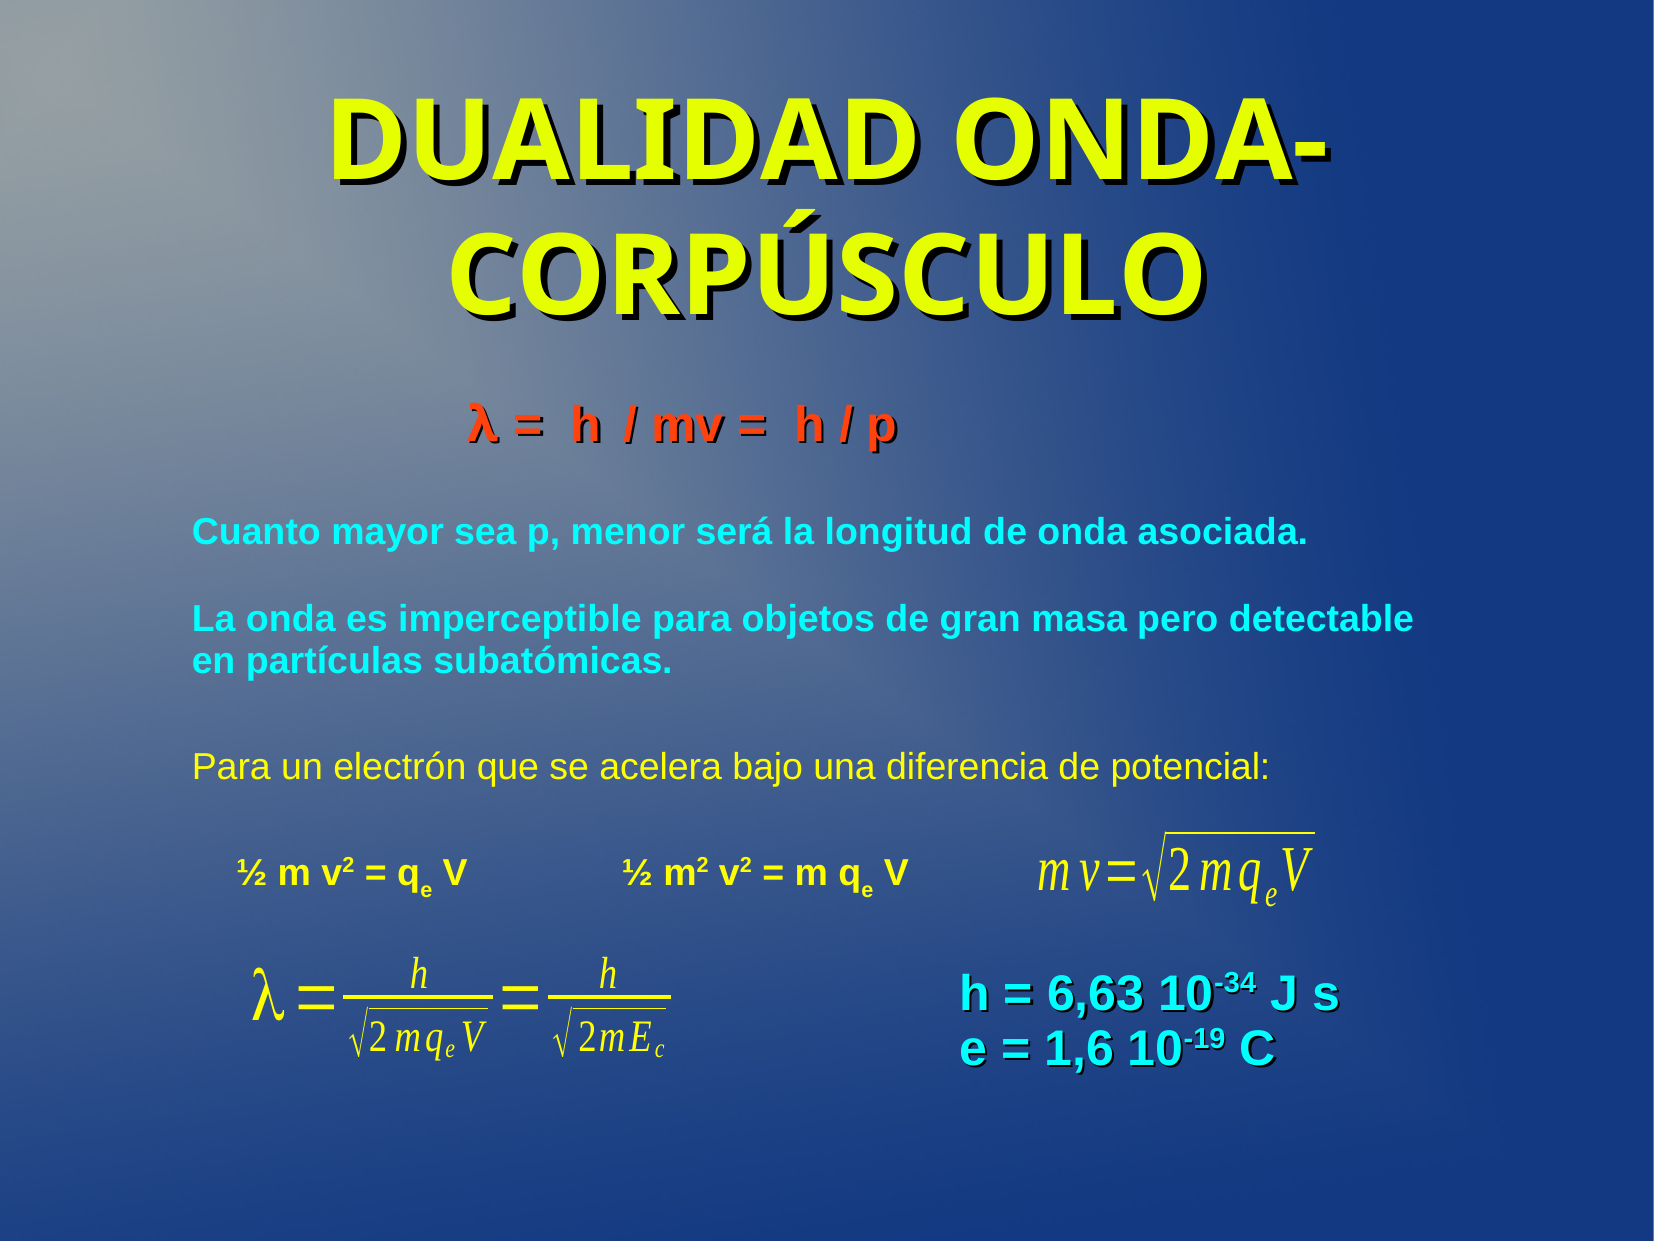

# DUALIDAD ONDA-CORPÚSCULO
 λ = h / mv = h / p
Cuanto mayor sea p, menor será la longitud de onda asociada.
La onda es imperceptible para objetos de gran masa pero detectable en partículas subatómicas.
Para un electrón que se acelera bajo una diferencia de potencial:
½ m v2 = qe V
½ m2 v2 = m qe V
h = 6,63 10-34 J s
e = 1,6 10-19 C